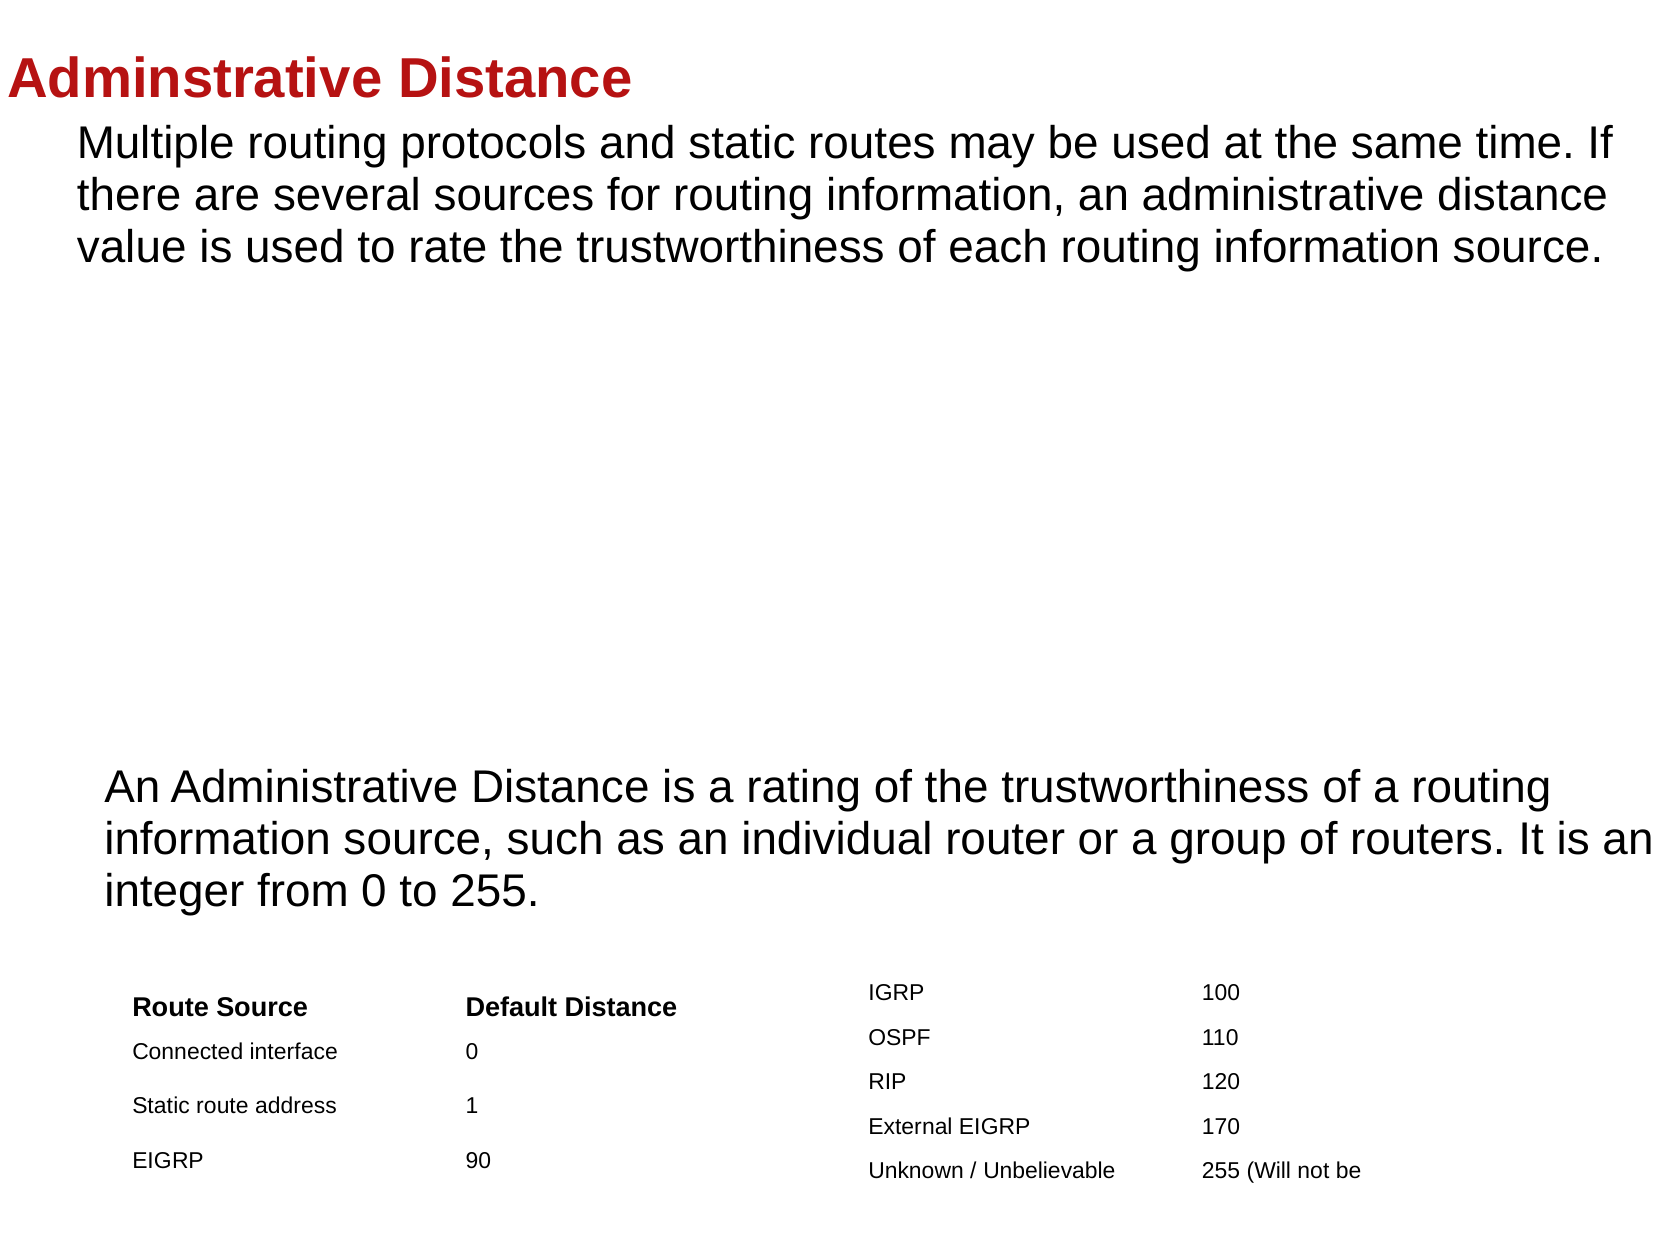

Adminstrative Distance
Multiple routing protocols and static routes may be used at the same time. If there are several sources for routing information, an administrative distance value is used to rate the trustworthiness of each routing information source.
An Administrative Distance is a rating of the trustworthiness of a routing information source, such as an individual router or a group of routers. It is an integer from 0 to 255.
IGRP
100
Route Source
Default Distance
OSPF
110
Connected interface
0
RIP
120
Static route address
1
External EIGRP
170
EIGRP
90
Unknown / Unbelievable
255 (Will not be